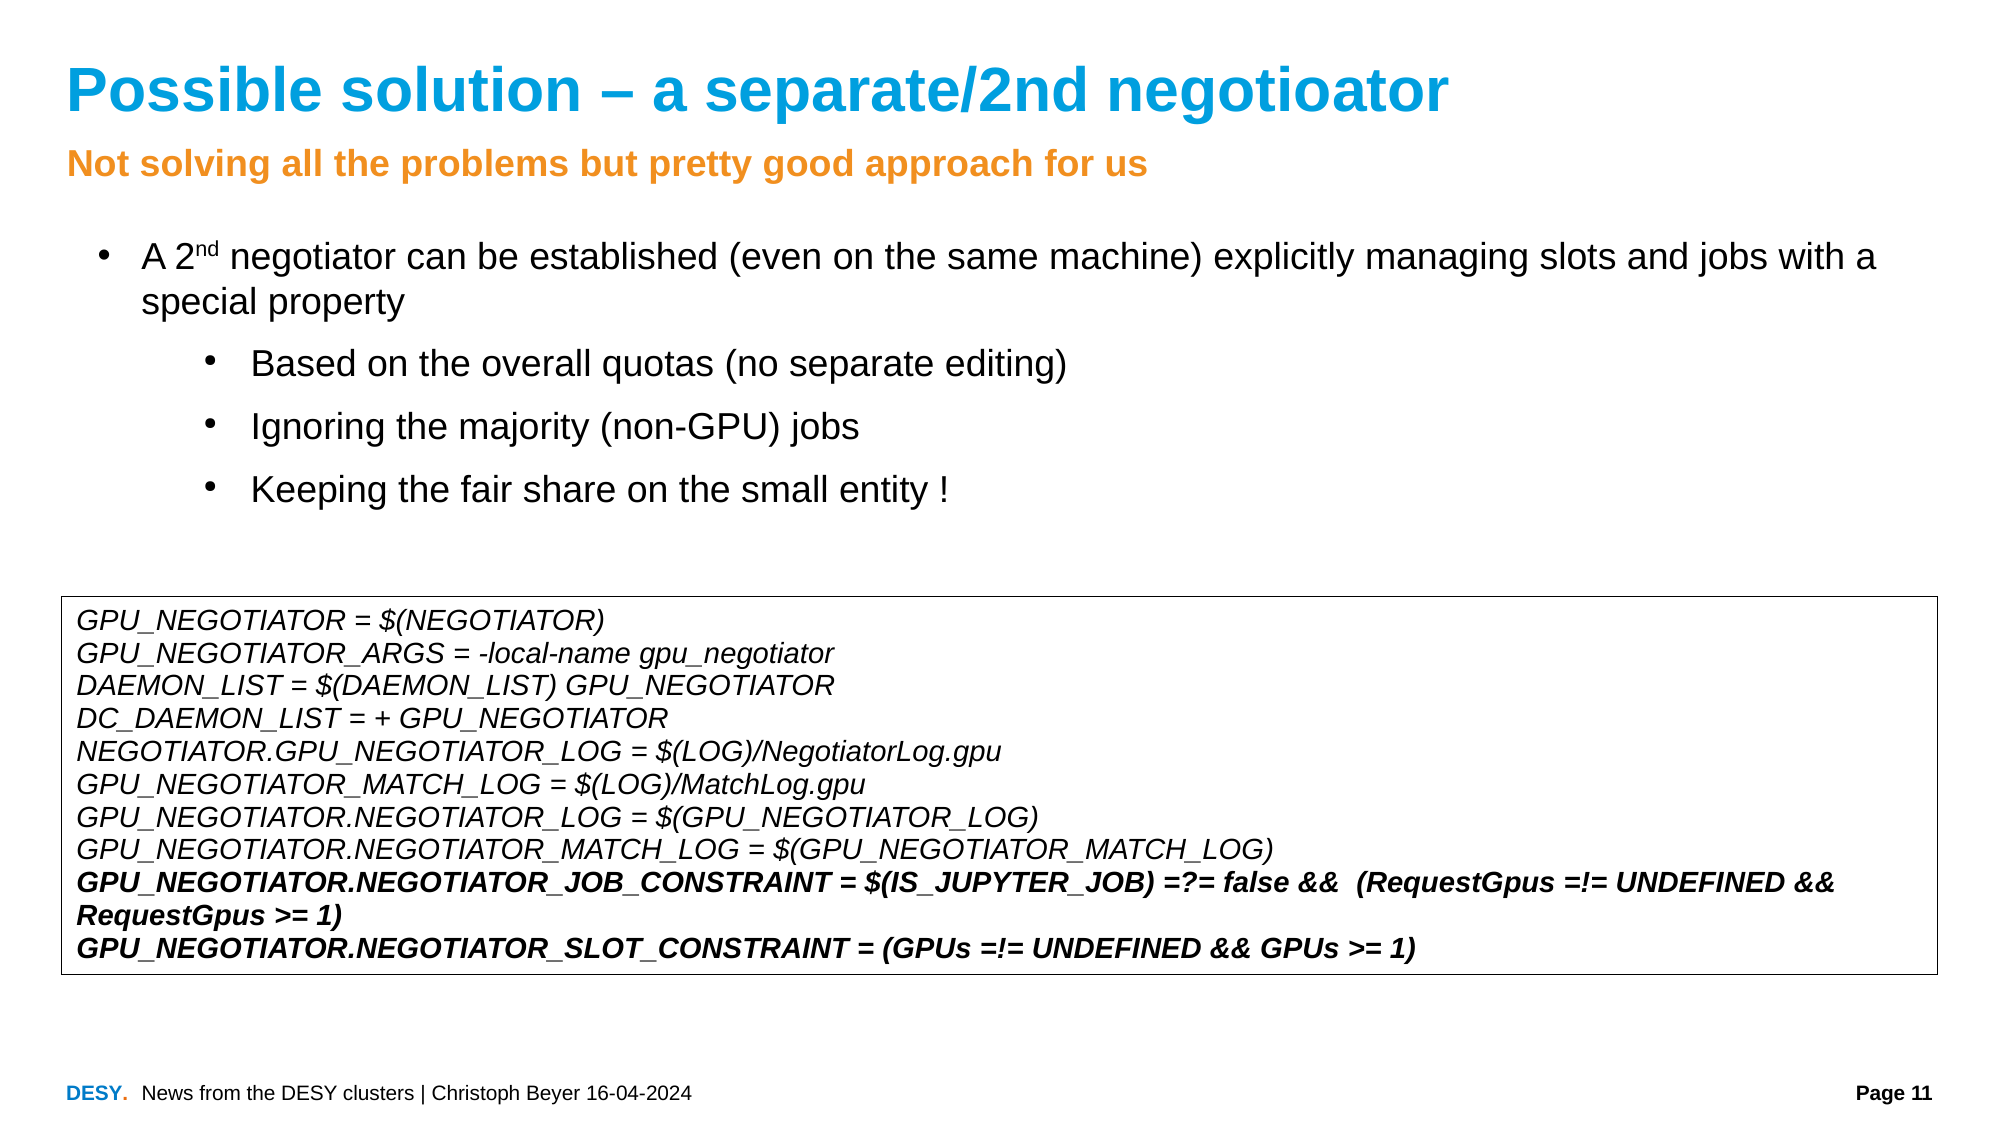

# Possible solution – a separate/2nd negotioator
Not solving all the problems but pretty good approach for us
A 2nd negotiator can be established (even on the same machine) explicitly managing slots and jobs with a special property
Based on the overall quotas (no separate editing)
Ignoring the majority (non-GPU) jobs
Keeping the fair share on the small entity !
GPU_NEGOTIATOR = $(NEGOTIATOR)
GPU_NEGOTIATOR_ARGS = -local-name gpu_negotiator
DAEMON_LIST = $(DAEMON_LIST) GPU_NEGOTIATOR
DC_DAEMON_LIST = + GPU_NEGOTIATOR
NEGOTIATOR.GPU_NEGOTIATOR_LOG = $(LOG)/NegotiatorLog.gpu
GPU_NEGOTIATOR_MATCH_LOG = $(LOG)/MatchLog.gpu
GPU_NEGOTIATOR.NEGOTIATOR_LOG = $(GPU_NEGOTIATOR_LOG)
GPU_NEGOTIATOR.NEGOTIATOR_MATCH_LOG = $(GPU_NEGOTIATOR_MATCH_LOG)
GPU_NEGOTIATOR.NEGOTIATOR_JOB_CONSTRAINT = $(IS_JUPYTER_JOB) =?= false && (RequestGpus =!= UNDEFINED && RequestGpus >= 1)
GPU_NEGOTIATOR.NEGOTIATOR_SLOT_CONSTRAINT = (GPUs =!= UNDEFINED && GPUs >= 1)
News from the DESY clusters | Christoph Beyer 16-04-2024